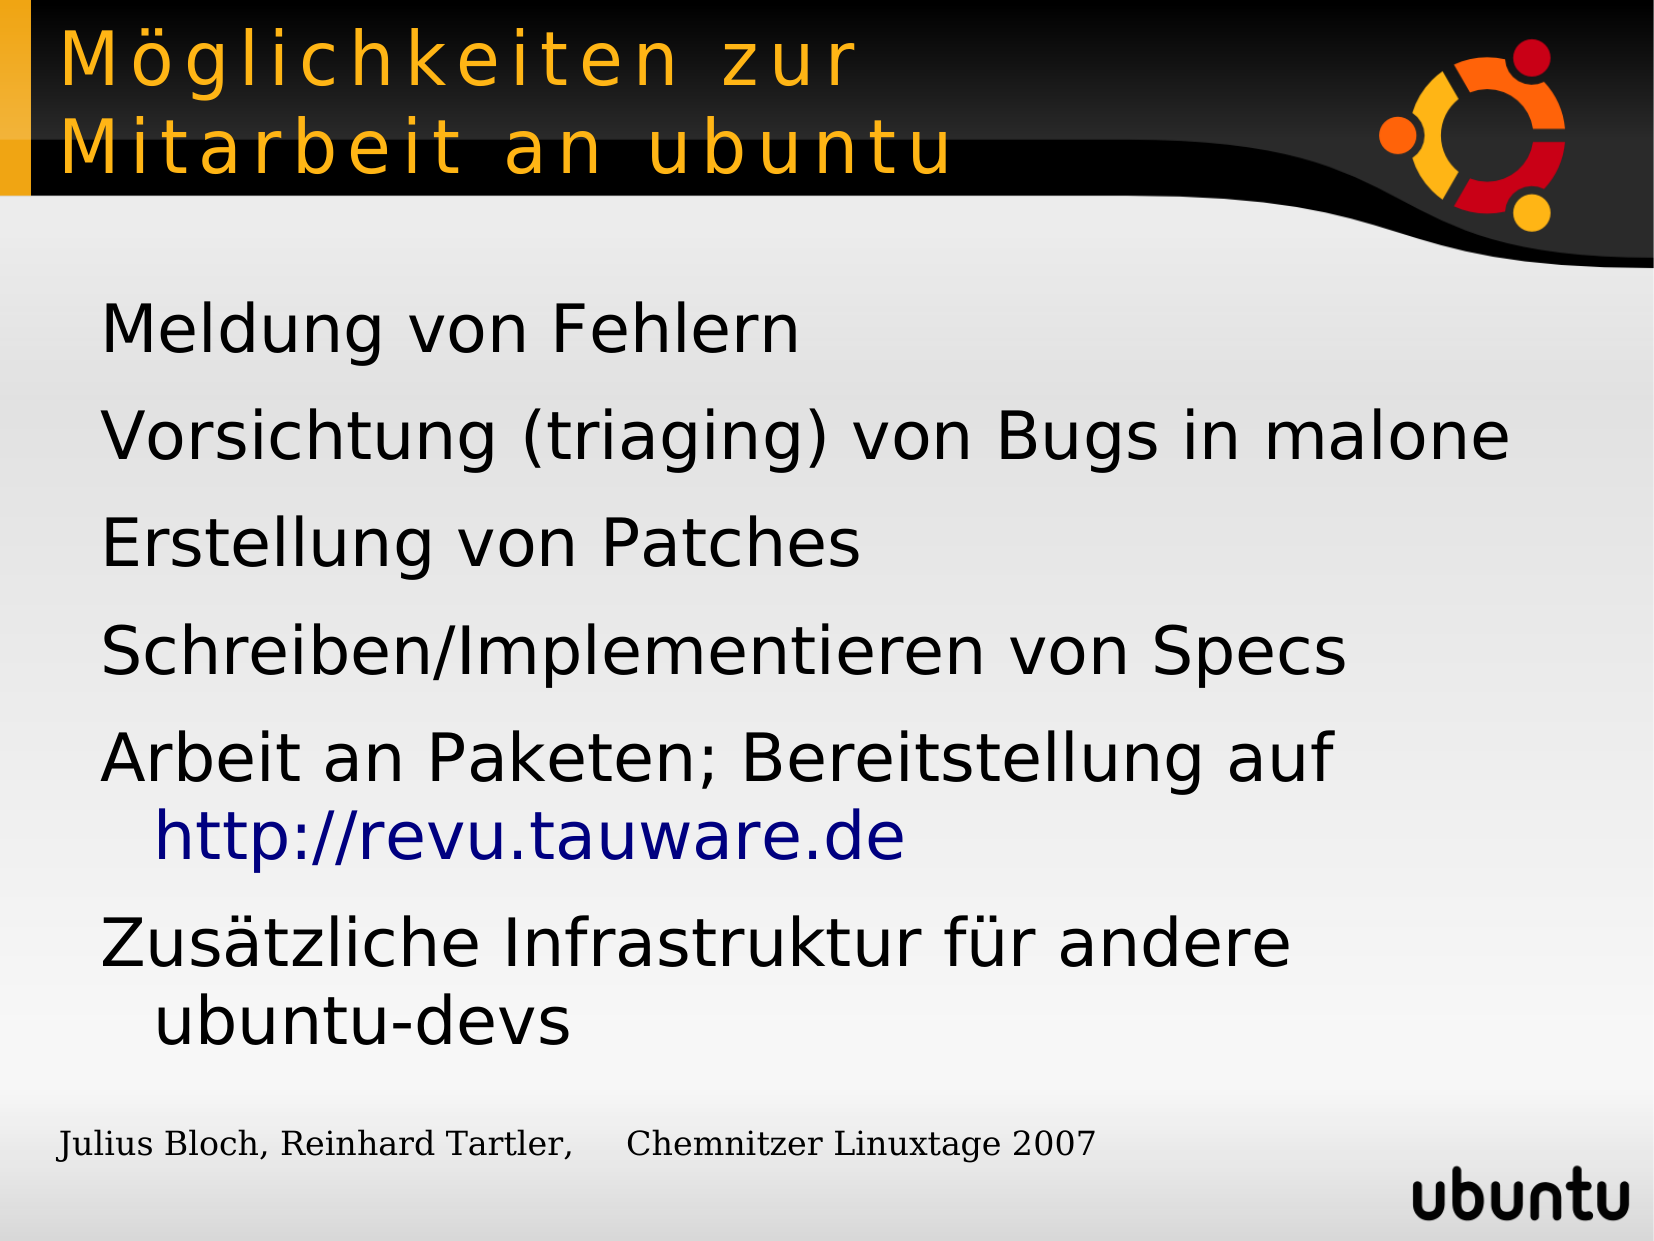

# Möglichkeiten zur Mitarbeit an ubuntu
Meldung von Fehlern
Vorsichtung (triaging) von Bugs in malone
Erstellung von Patches
Schreiben/Implementieren von Specs
Arbeit an Paketen; Bereitstellung auf http://revu.tauware.de
Zusätzliche Infrastruktur für andere ubuntu-devs
Julius Bloch, Reinhard Tartler, Chemnitzer Linuxtage 2007